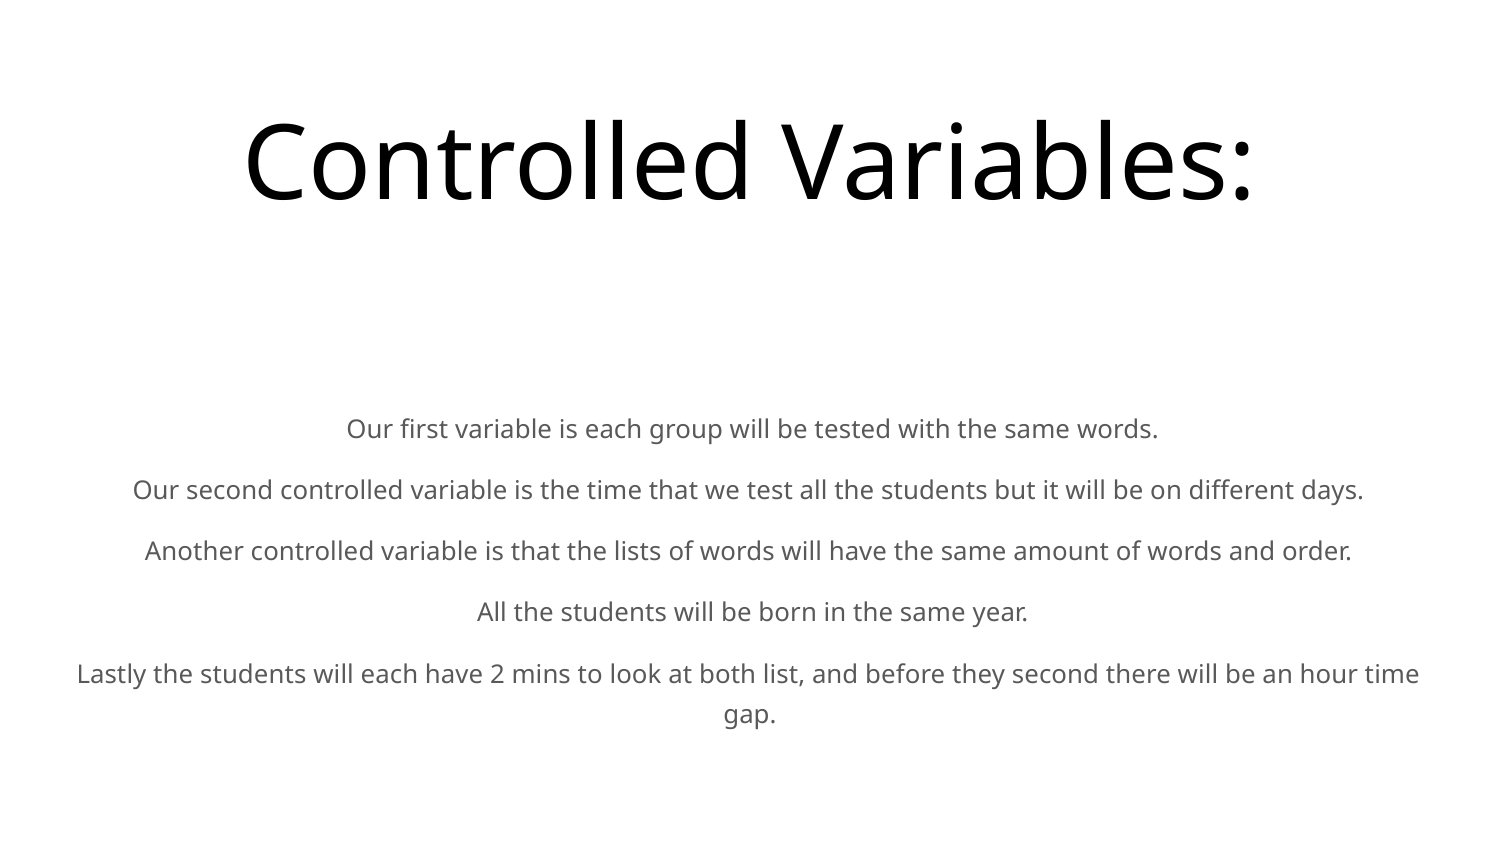

# Controlled Variables:
 Our first variable is each group will be tested with the same words.
Our second controlled variable is the time that we test all the students but it will be on different days.
Another controlled variable is that the lists of words will have the same amount of words and order.
 All the students will be born in the same year.
Lastly the students will each have 2 mins to look at both list, and before they second there will be an hour time gap.